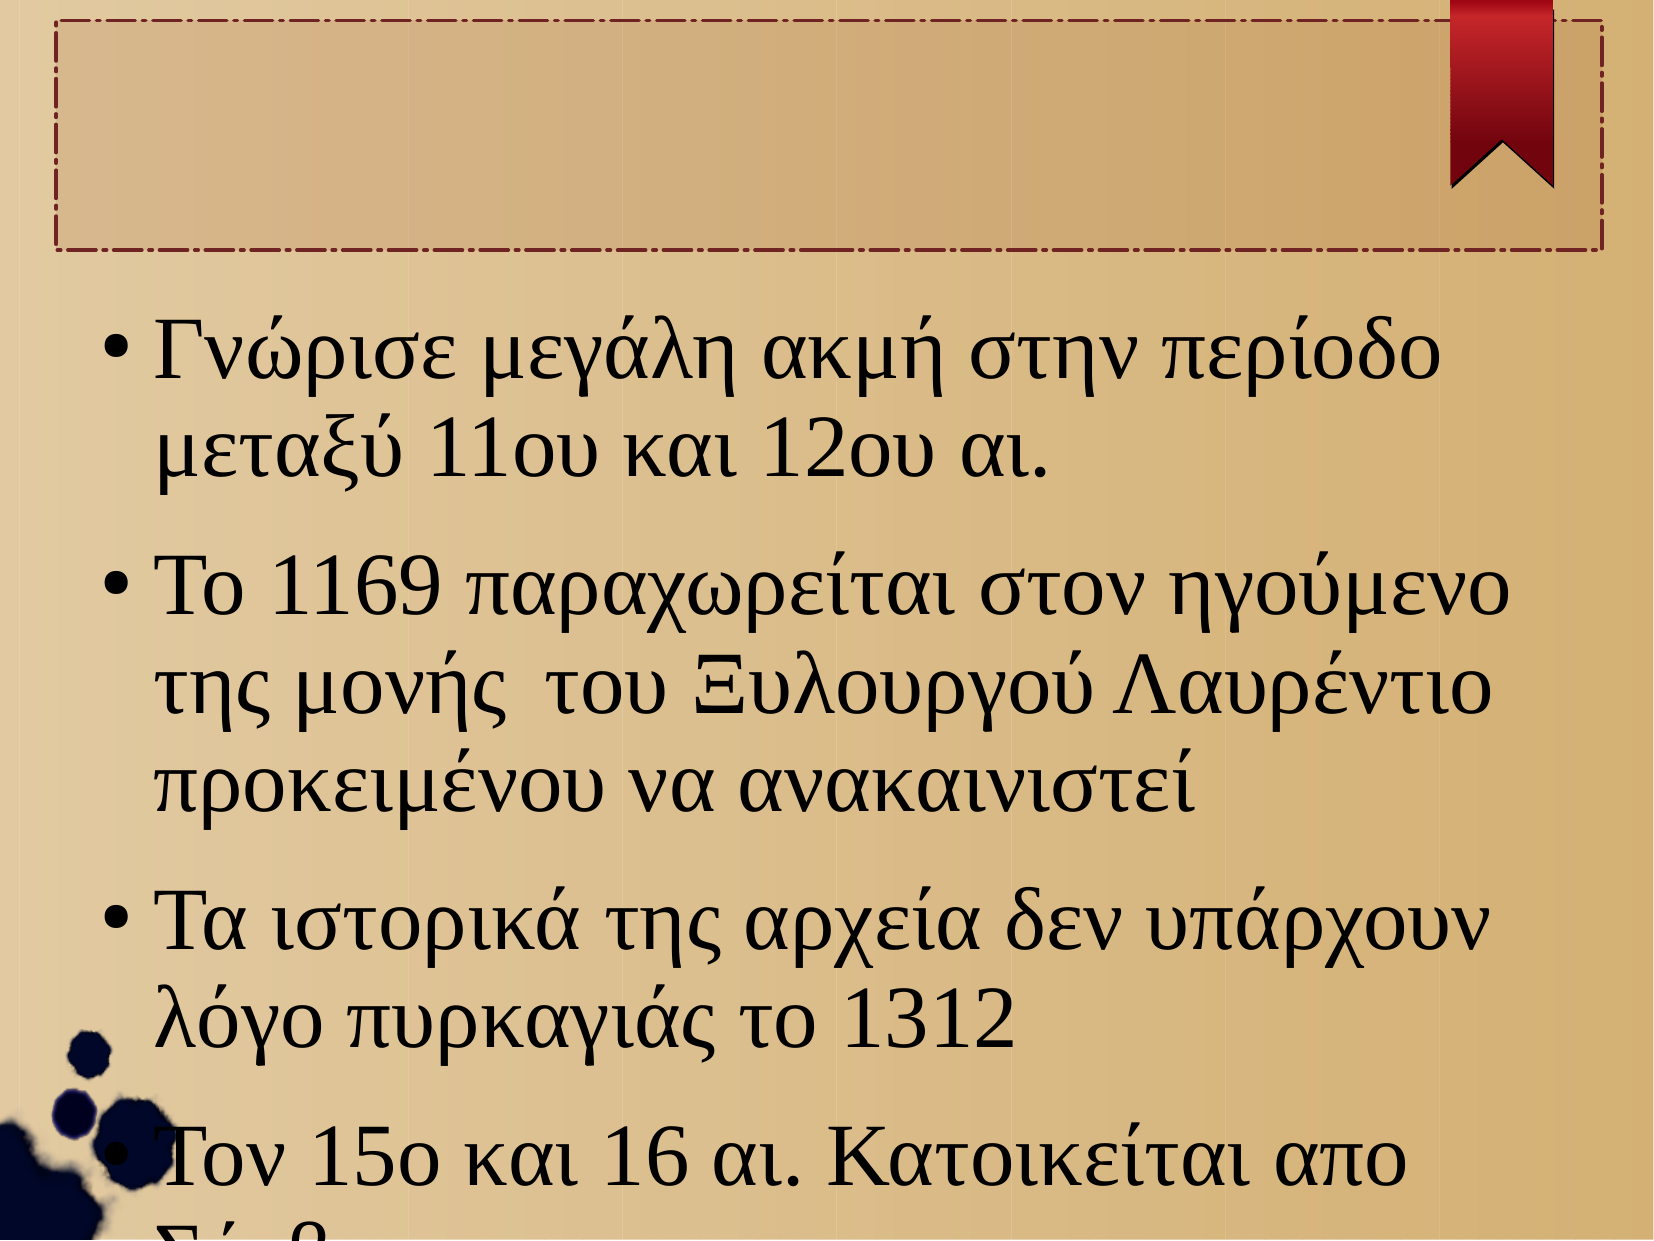

#
Γνώρισε μεγάλη ακμή στην περίοδο μεταξύ 11ου και 12ου αι.
Το 1169 παραχωρείται στον ηγούμενο της μονής	 του Ξυλουργού Λαυρέντιο προκειμένου να ανακαινιστεί
Τα ιστορικά της αρχεία δεν υπάρχουν λόγο πυρκαγιάς το 1312
Τον 15ο και 16 αι. Κατοικείται απο Σέρβους.
Τα οικονομικά της μονής ενισχύουν Τσάροι,οι ηγεμόνες των Παραδουνάβιων περιοχών
Στα μέσα του 18ου αιώνα ερημώνεται σχεδόν εντελώς.
Το 1765 μοναχοί απο την Μονή του Θεσσαλονικέως ιδρύουν την σημερινή Μονή.
Τον 19ο αι. Ο ηγεμόνας της Μολδαβίας χρηματοδοτεί την Μονή και έτσι χτίζονται νεα και μεγάλα κτήρια .
Το 1806 ο πατριάρχης Καλλίνικος Έ εξέδωσε σιγίλλιο βάση στο οποίο η μονή ονομάζεται “αυθεντικόν κοινόβιον των Καλλιμάχηδων” προς τιμήν του Μολδαβού ηγεμόνα.
 Το 1840 αρχίζουν να εμφανίζονται πολλοί Ρώσοι μοναχοί φέρνοντας και πλούτο από την χώρα τους ενισχύοντας έτσι την μονή.
Το 1887 καίγεται το βόρειο τμήμα της μονής.
Μεταξύ 1812-1821 χρίζεται το καθολικό.
Οι ύμνοι που ακούγονται στην μονή είναι εξίσου Ρώσικοι και Ελληνικοί
Μέσα στην Μονή υπάρχουν 12 παρεκκλήσια
Μέσα στην βιβλιοθήκη της μονής υπάρχουν 1.300 ελληνικά και 600 σλαβικά χειρόγραφα.